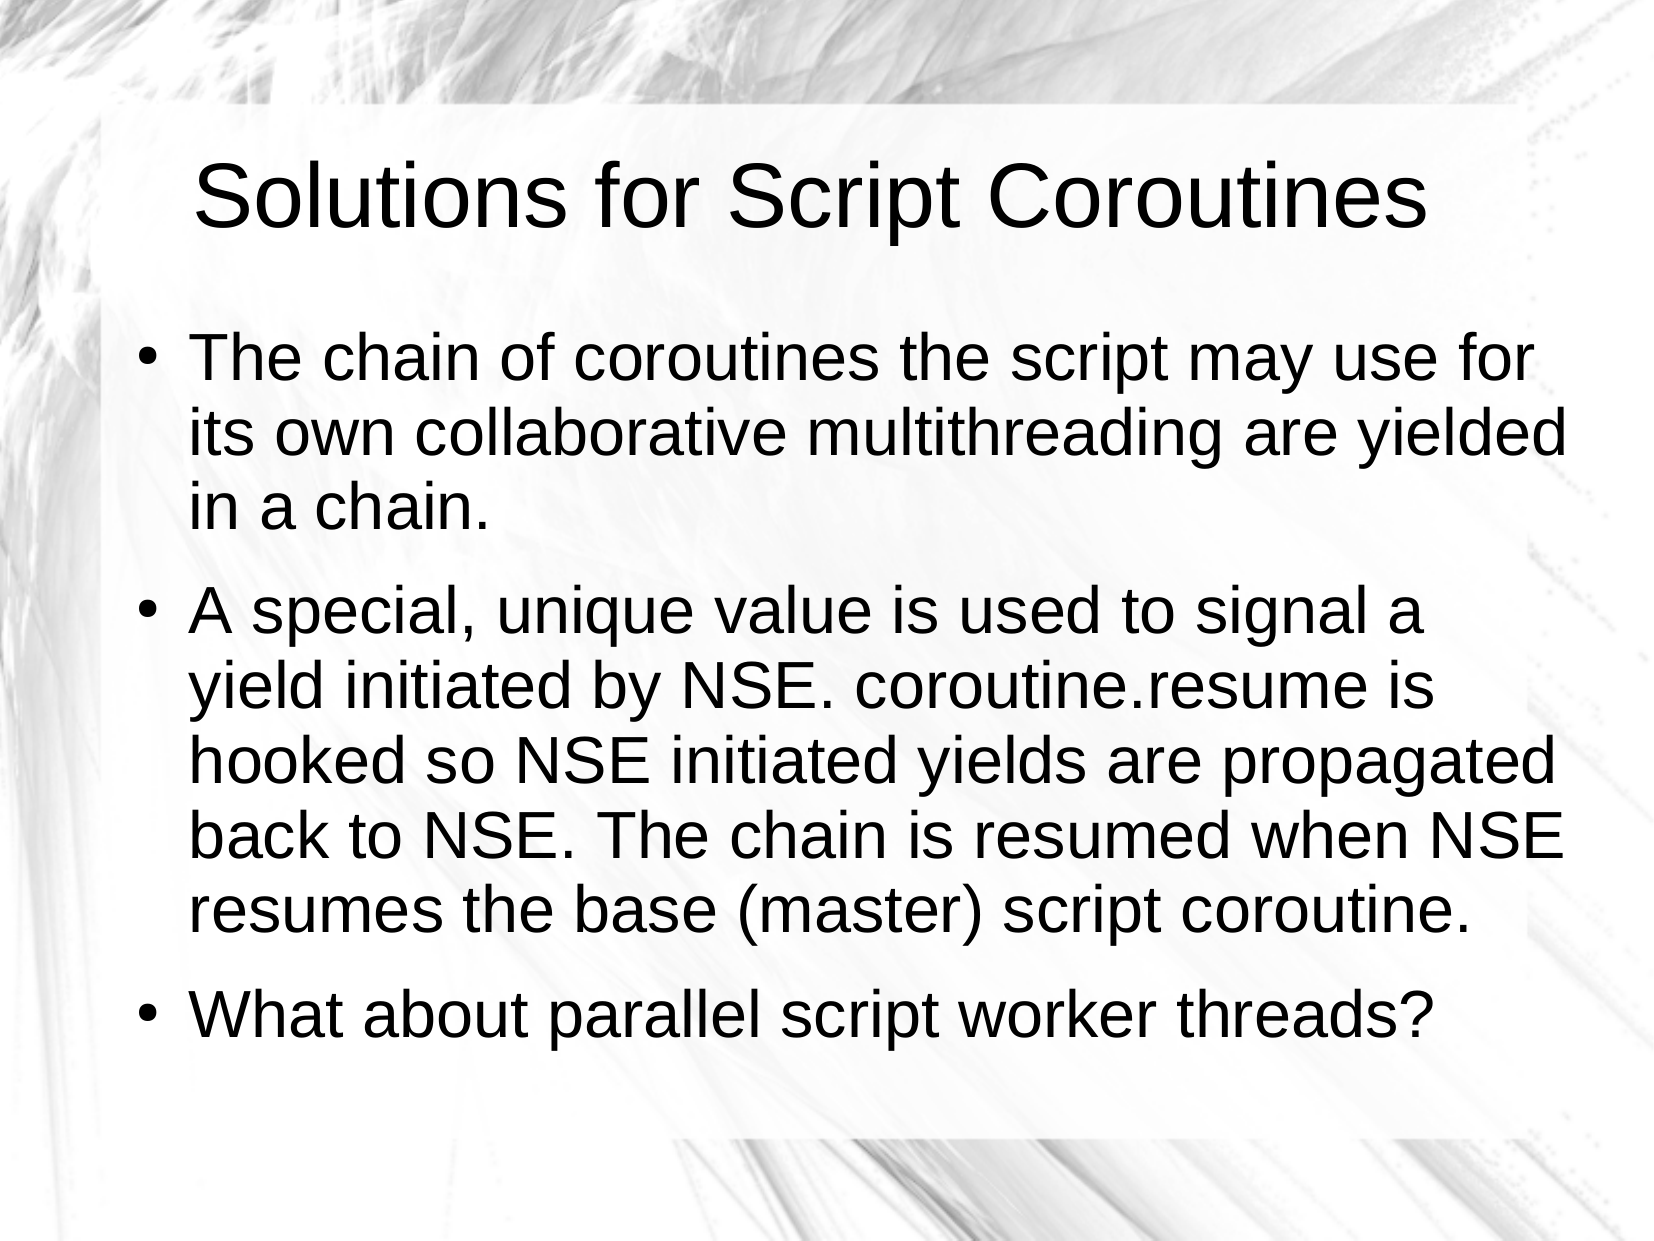

# Solutions for Script Coroutines
The chain of coroutines the script may use for its own collaborative multithreading are yielded in a chain.
A special, unique value is used to signal a yield initiated by NSE. coroutine.resume is hooked so NSE initiated yields are propagated back to NSE. The chain is resumed when NSE resumes the base (master) script coroutine.
What about parallel script worker threads?